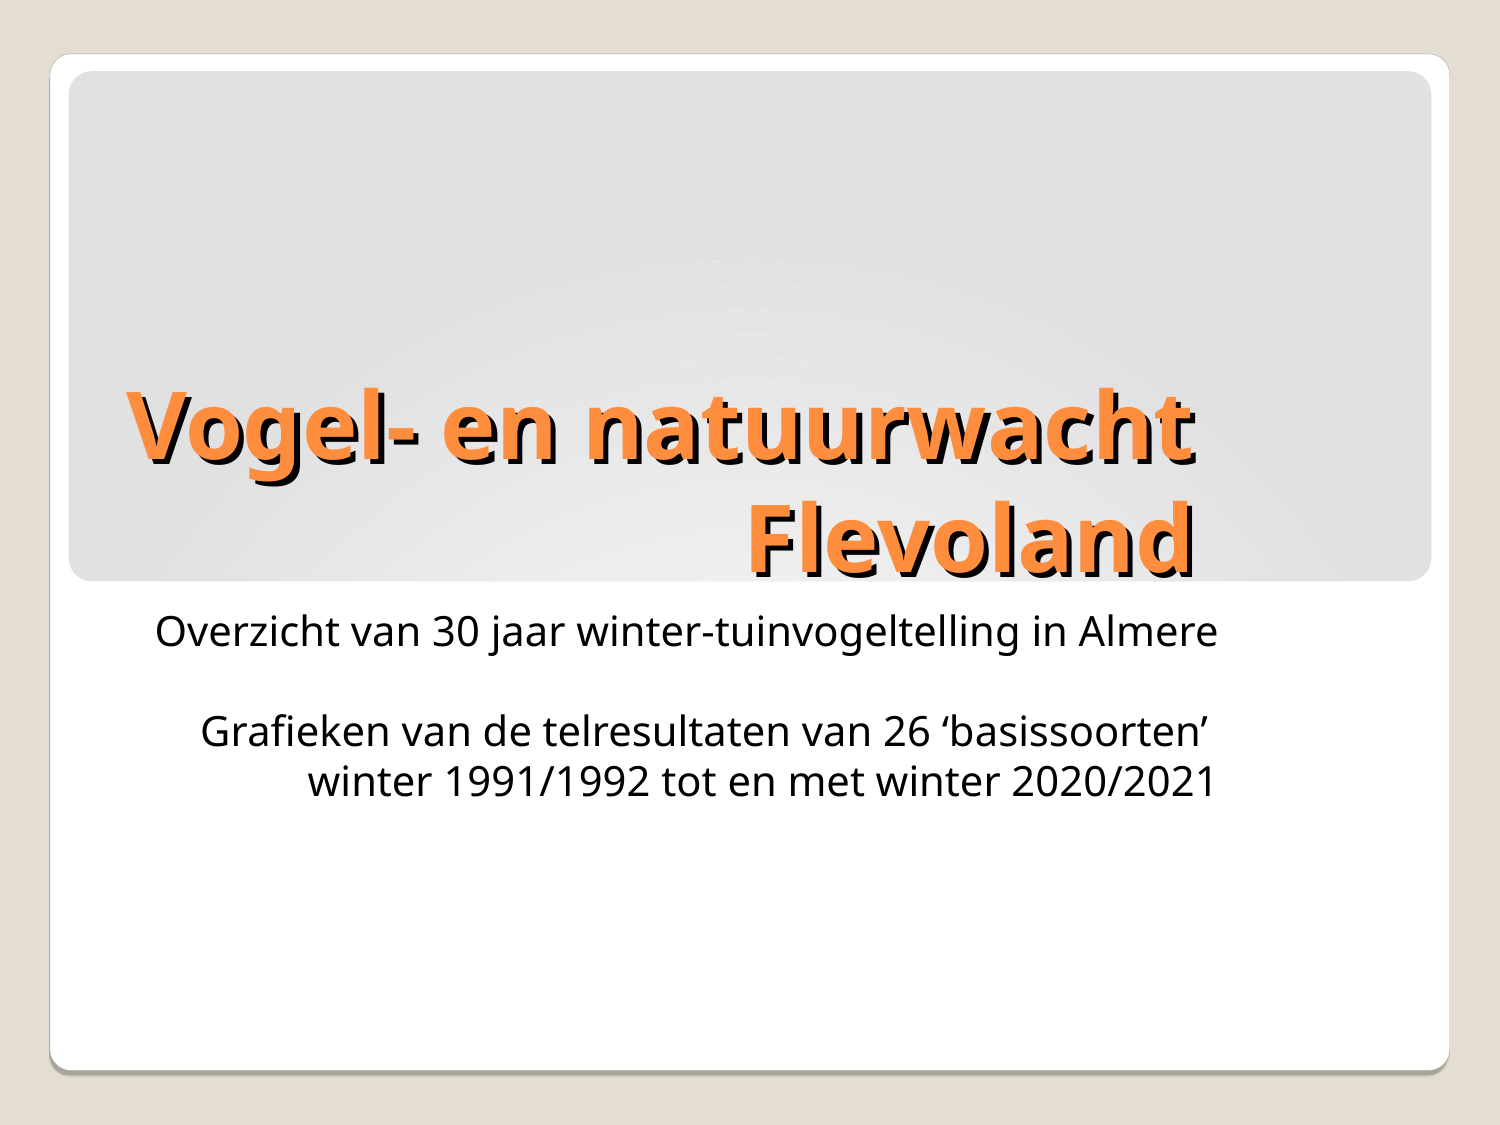

# Vogel- en natuurwacht Flevoland
Overzicht van 30 jaar winter-tuinvogeltelling in Almere
Grafieken van de telresultaten van 26 ‘basissoorten’
winter 1991/1992 tot en met winter 2020/2021